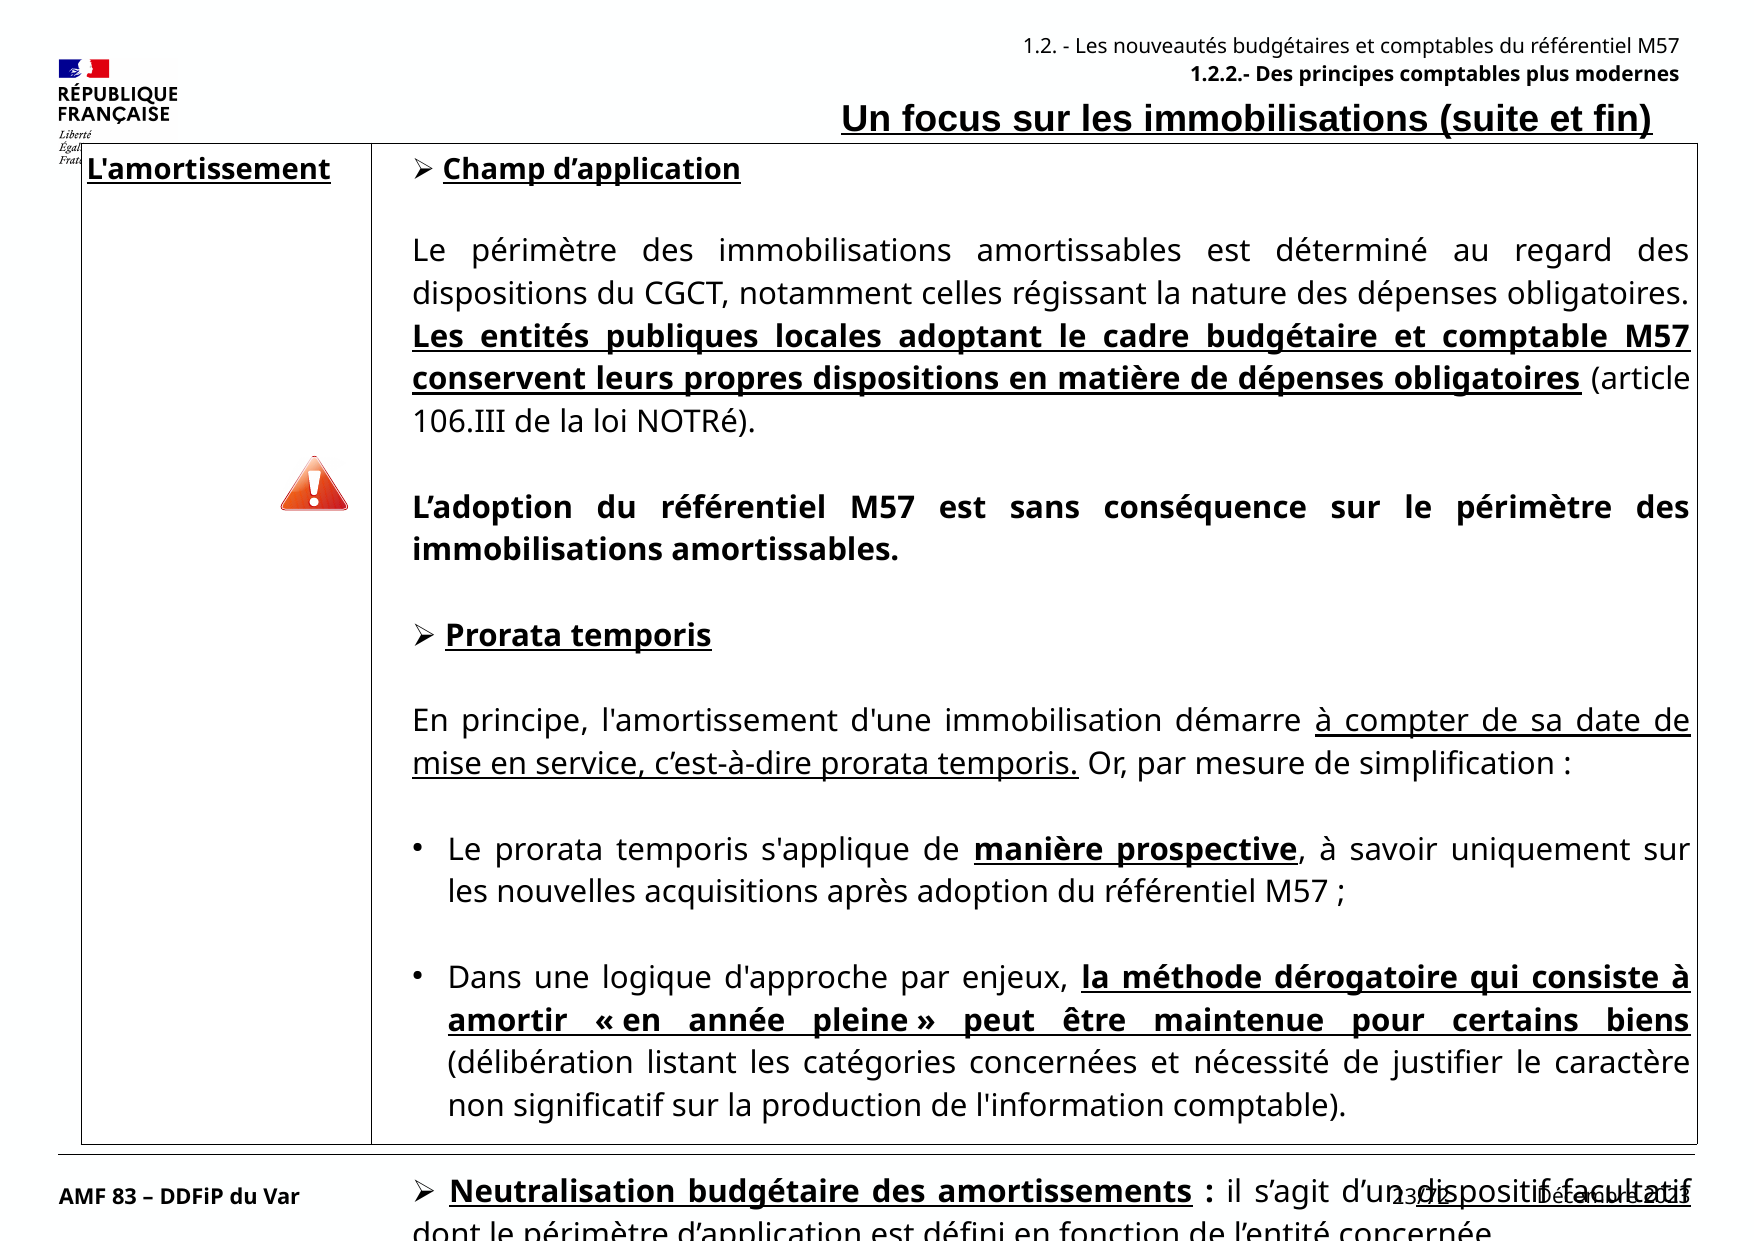

1.2. - Les nouveautés budgétaires et comptables du référentiel M57
1.2.2.- Des principes comptables plus modernes
Un focus sur les immobilisations (suite et fin)
| L'amortissement |  Champ d’application Le périmètre des immobilisations amortissables est déterminé au regard des dispositions du CGCT, notamment celles régissant la nature des dépenses obligatoires. Les entités publiques locales adoptant le cadre budgétaire et comptable M57 conservent leurs propres dispositions en matière de dépenses obligatoires (article 106.III de la loi NOTRé). L’adoption du référentiel M57 est sans conséquence sur le périmètre des immobilisations amortissables.  Prorata temporis En principe, l'amortissement d'une immobilisation démarre à compter de sa date de mise en service, c’est-à-dire prorata temporis. Or, par mesure de simplification : Le prorata temporis s'applique de manière prospective, à savoir uniquement sur les nouvelles acquisitions après adoption du référentiel M57 ; Dans une logique d'approche par enjeux, la méthode dérogatoire qui consiste à amortir « en année pleine » peut être maintenue pour certains biens (délibération listant les catégories concernées et nécessité de justifier le caractère non significatif sur la production de l'information comptable).  Neutralisation budgétaire des amortissements : il s’agit d’un dispositif facultatif dont le périmètre d’application est défini en fonction de l’entité concernée. |
| --- | --- |
#